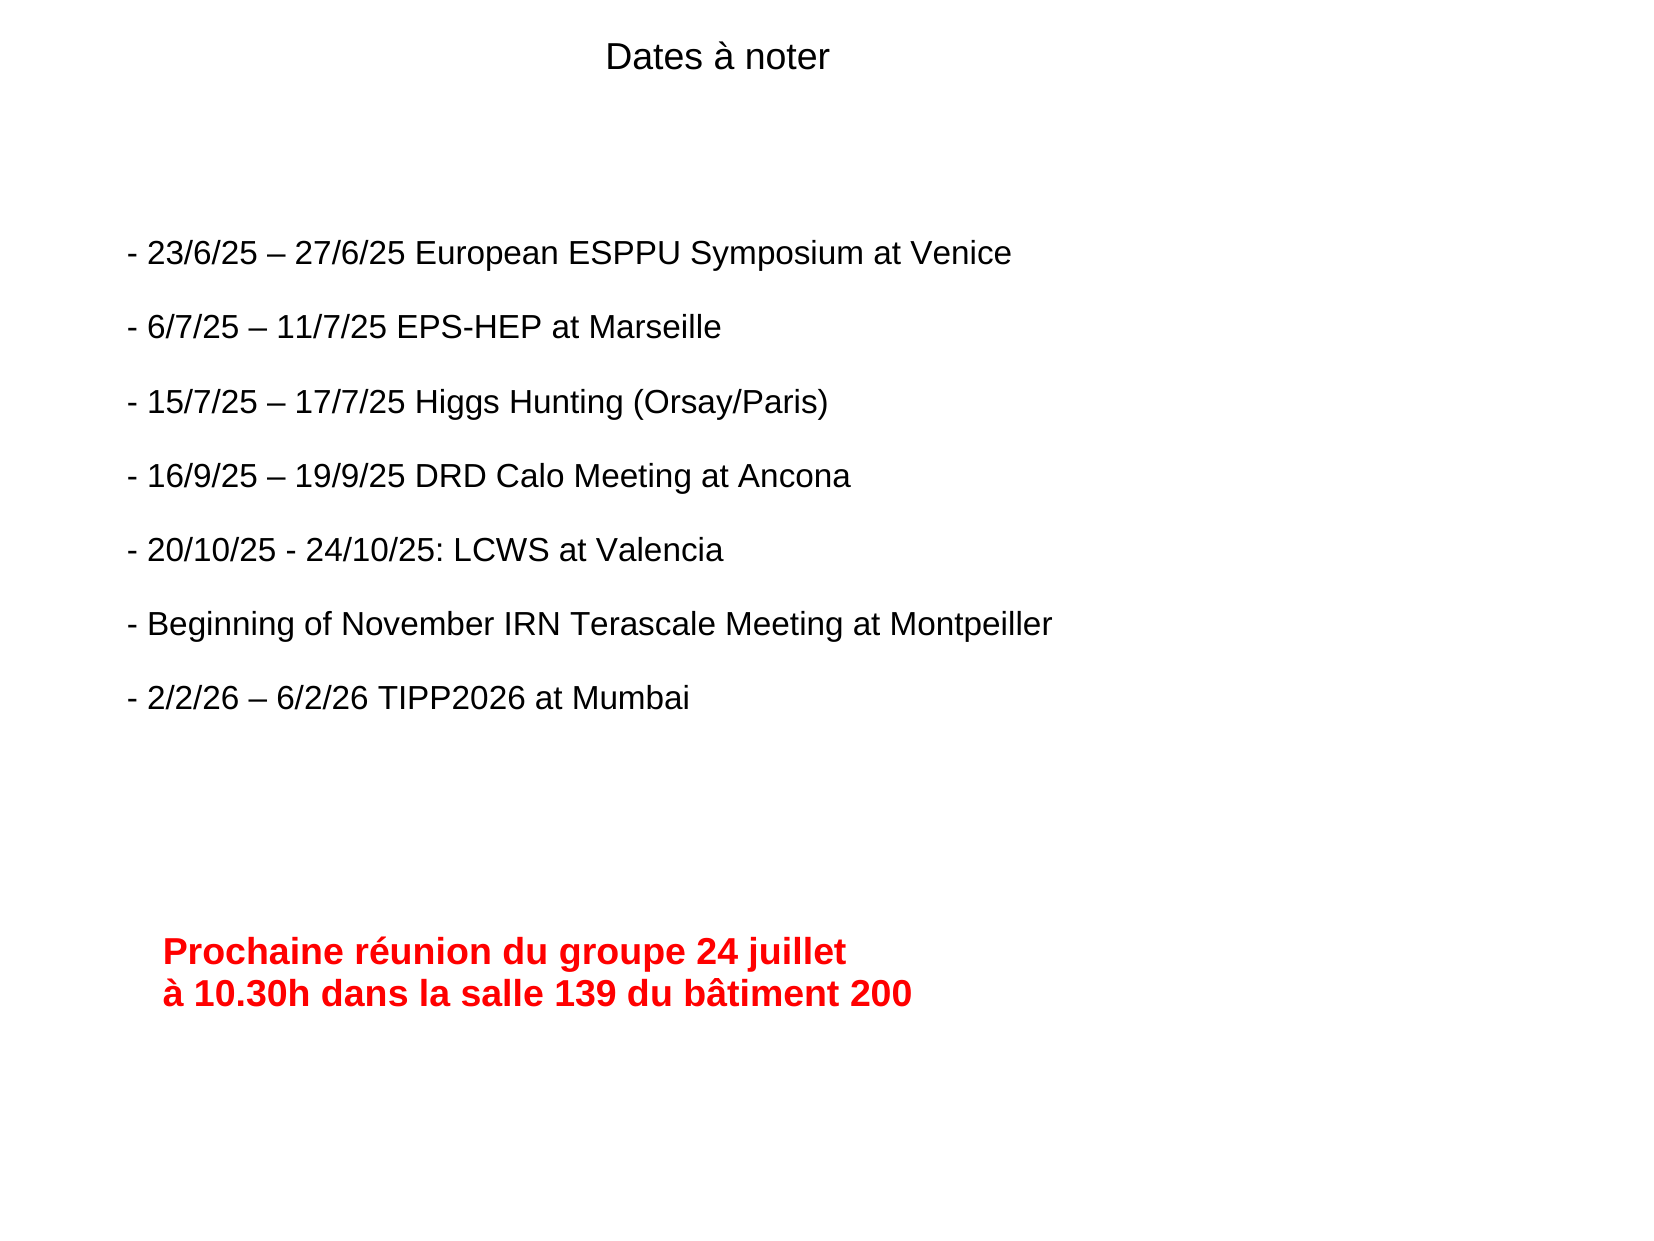

Dates à noter
- 23/6/25 – 27/6/25 European ESPPU Symposium at Venice
- 6/7/25 – 11/7/25 EPS-HEP at Marseille
- 15/7/25 – 17/7/25 Higgs Hunting (Orsay/Paris)
- 16/9/25 – 19/9/25 DRD Calo Meeting at Ancona
- 20/10/25 - 24/10/25: LCWS at Valencia
- Beginning of November IRN Terascale Meeting at Montpeiller
- 2/2/26 – 6/2/26 TIPP2026 at Mumbai
Prochaine réunion du groupe 24 juillet
à 10.30h dans la salle 139 du bâtiment 200